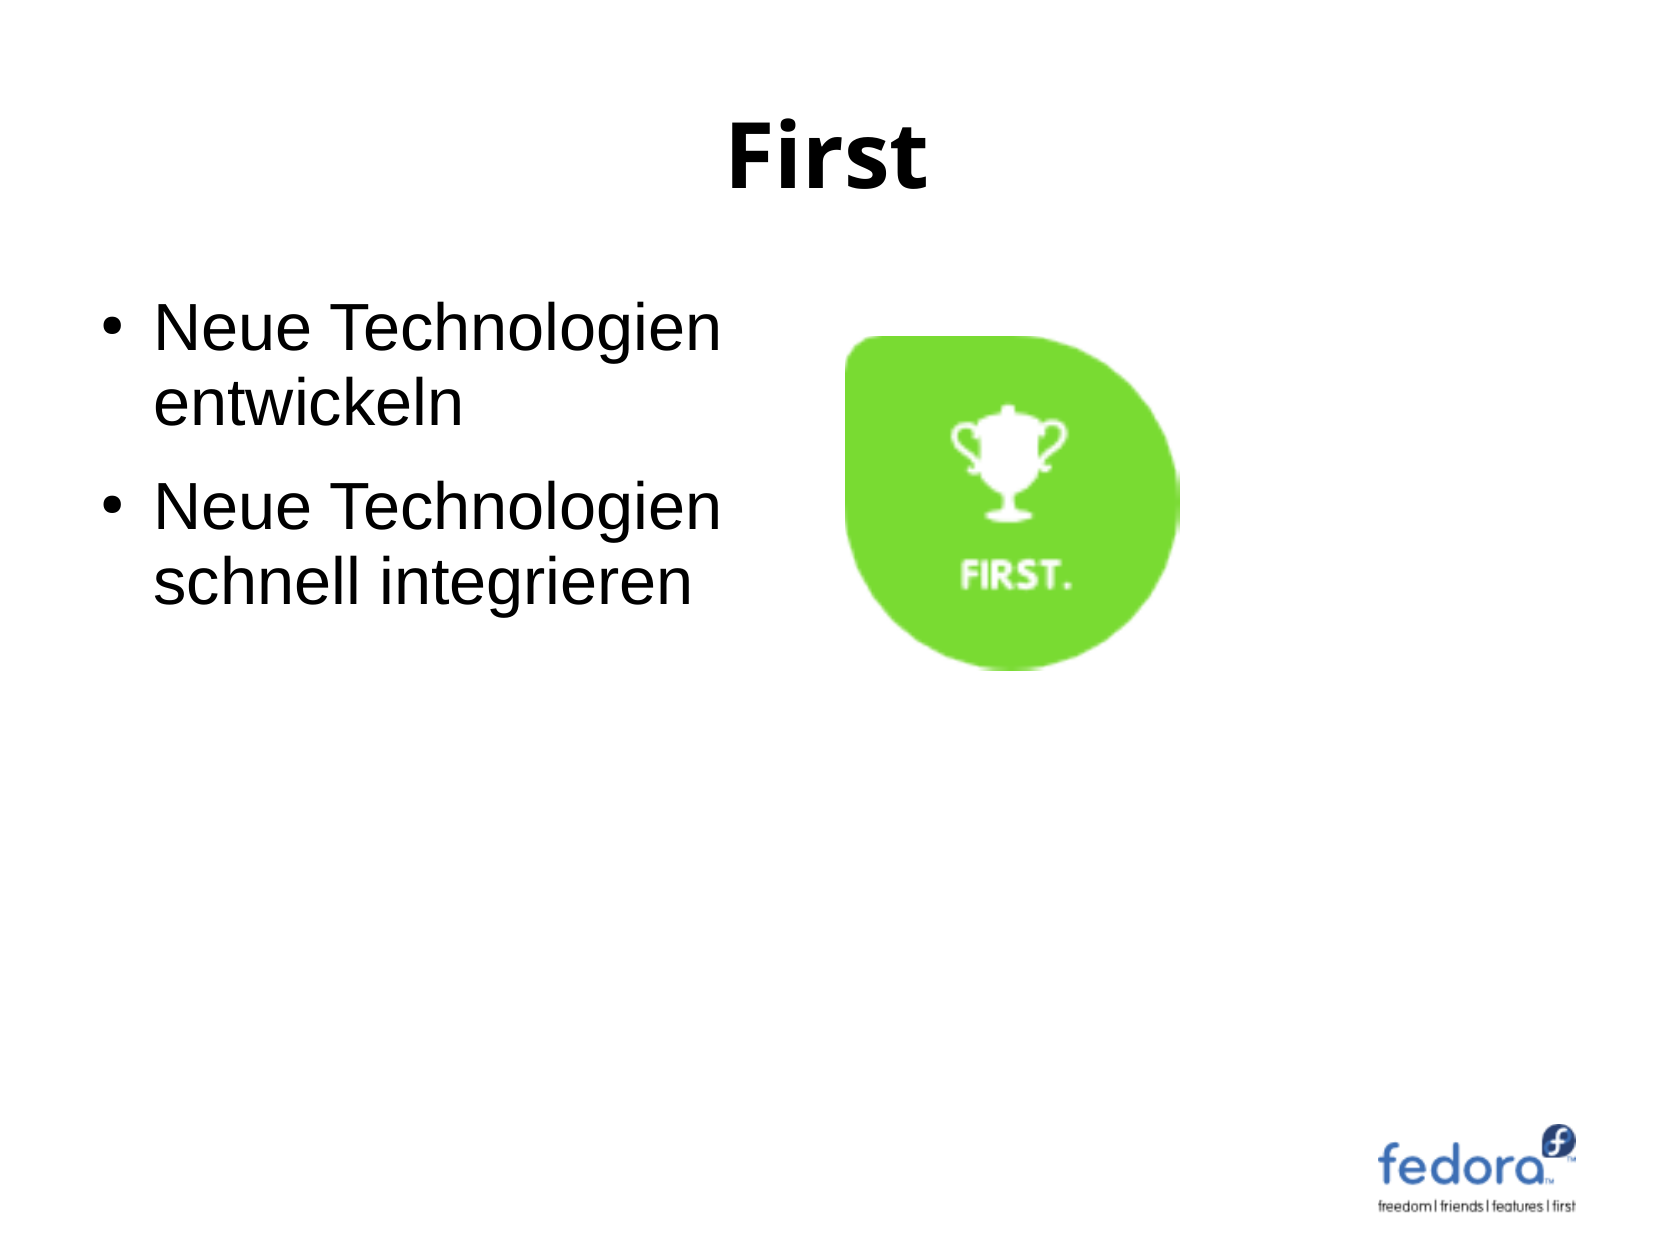

# First
Neue Technologien entwickeln
Neue Technologien schnell integrieren